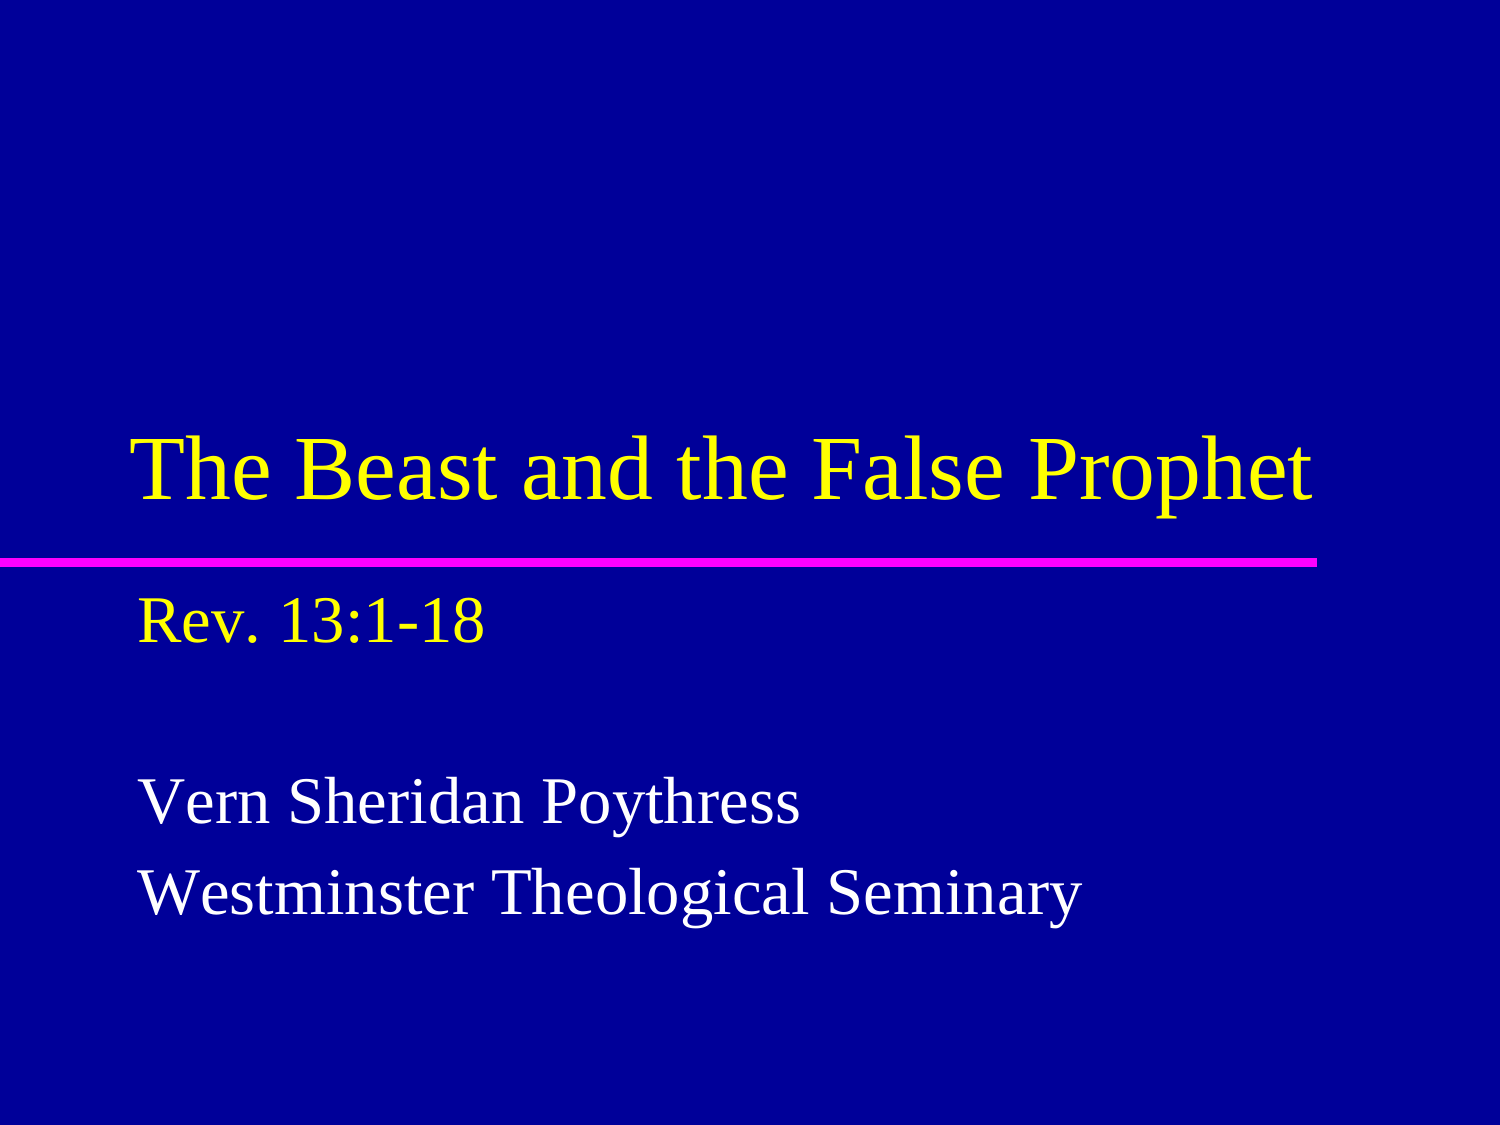

# The Beast and the False Prophet
Rev. 13:1-18
Vern Sheridan Poythress
Westminster Theological Seminary